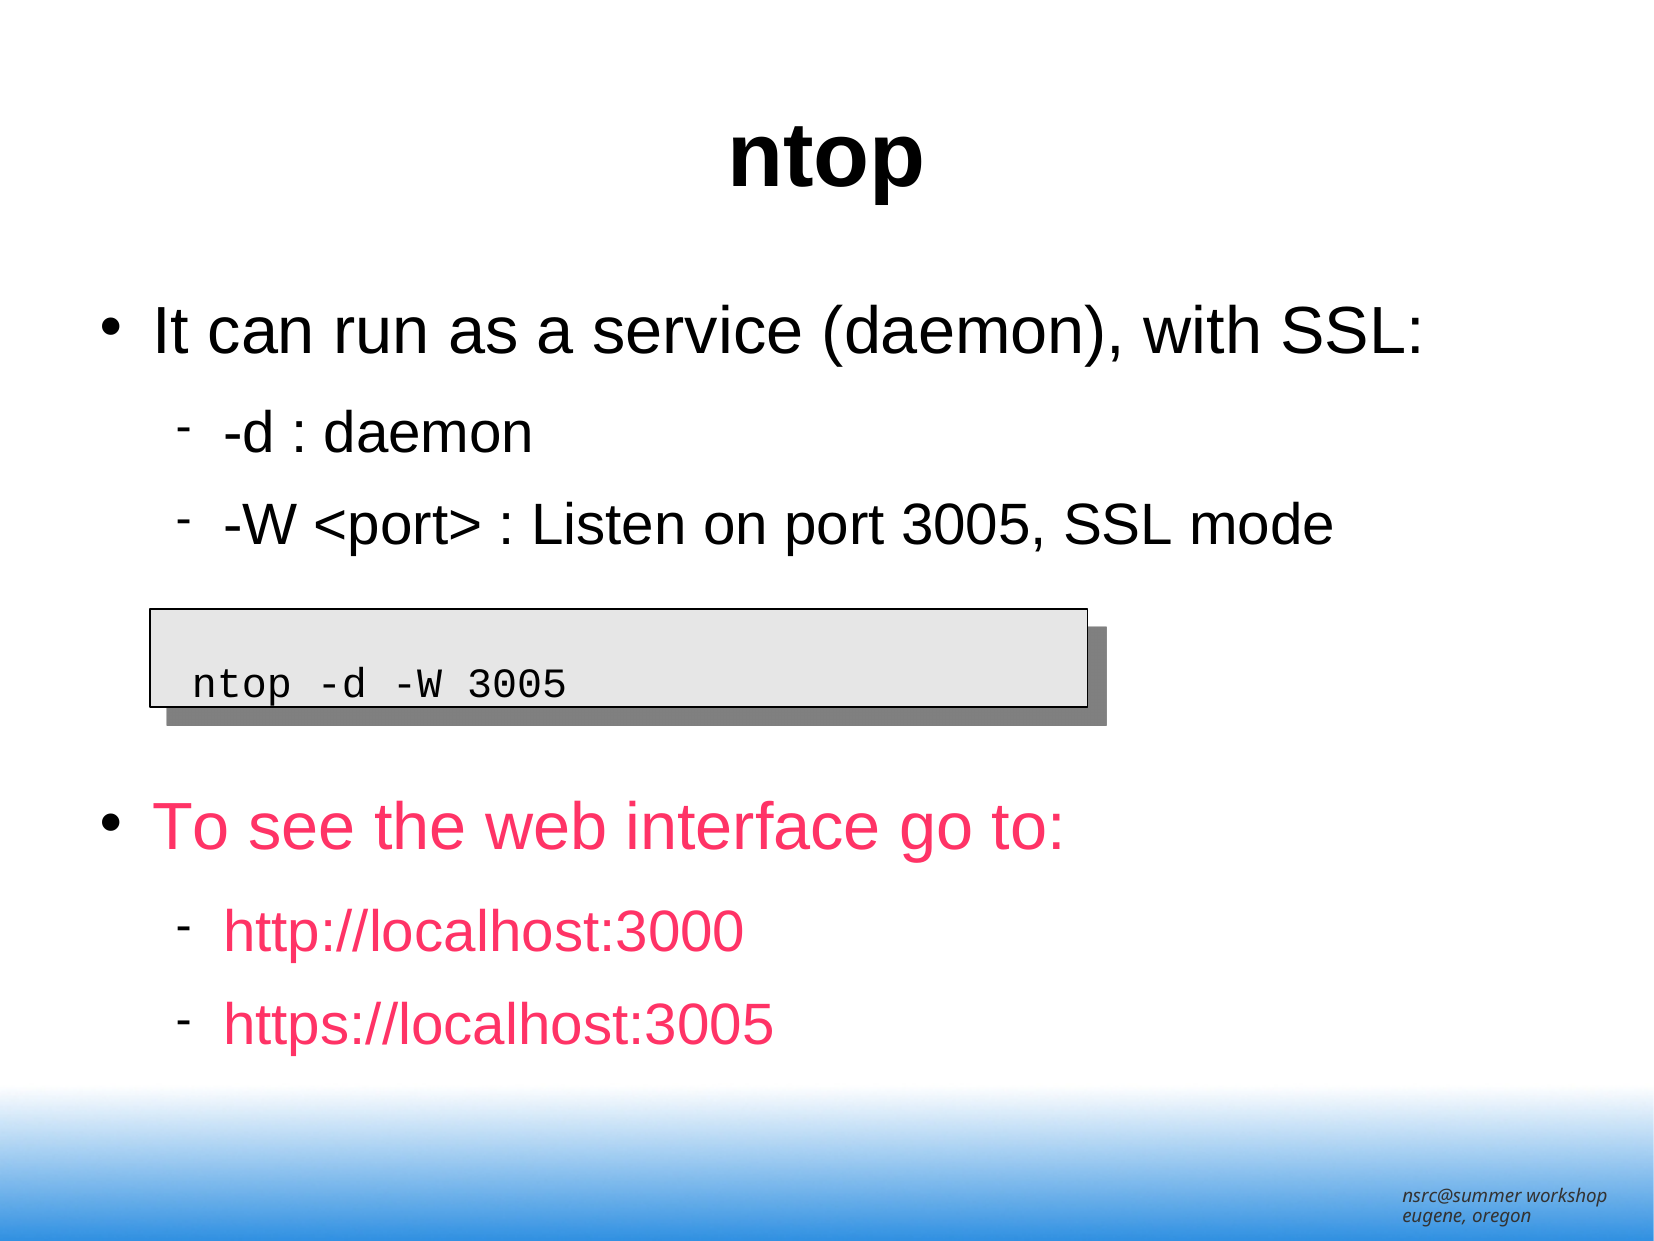

# ntop
It can run as a service (daemon), with SSL:
-d : daemon
-W <port> : Listen on port 3005, SSL mode
To see the web interface go to:
http://localhost:3000
https://localhost:3005
ntop -d -W 3005